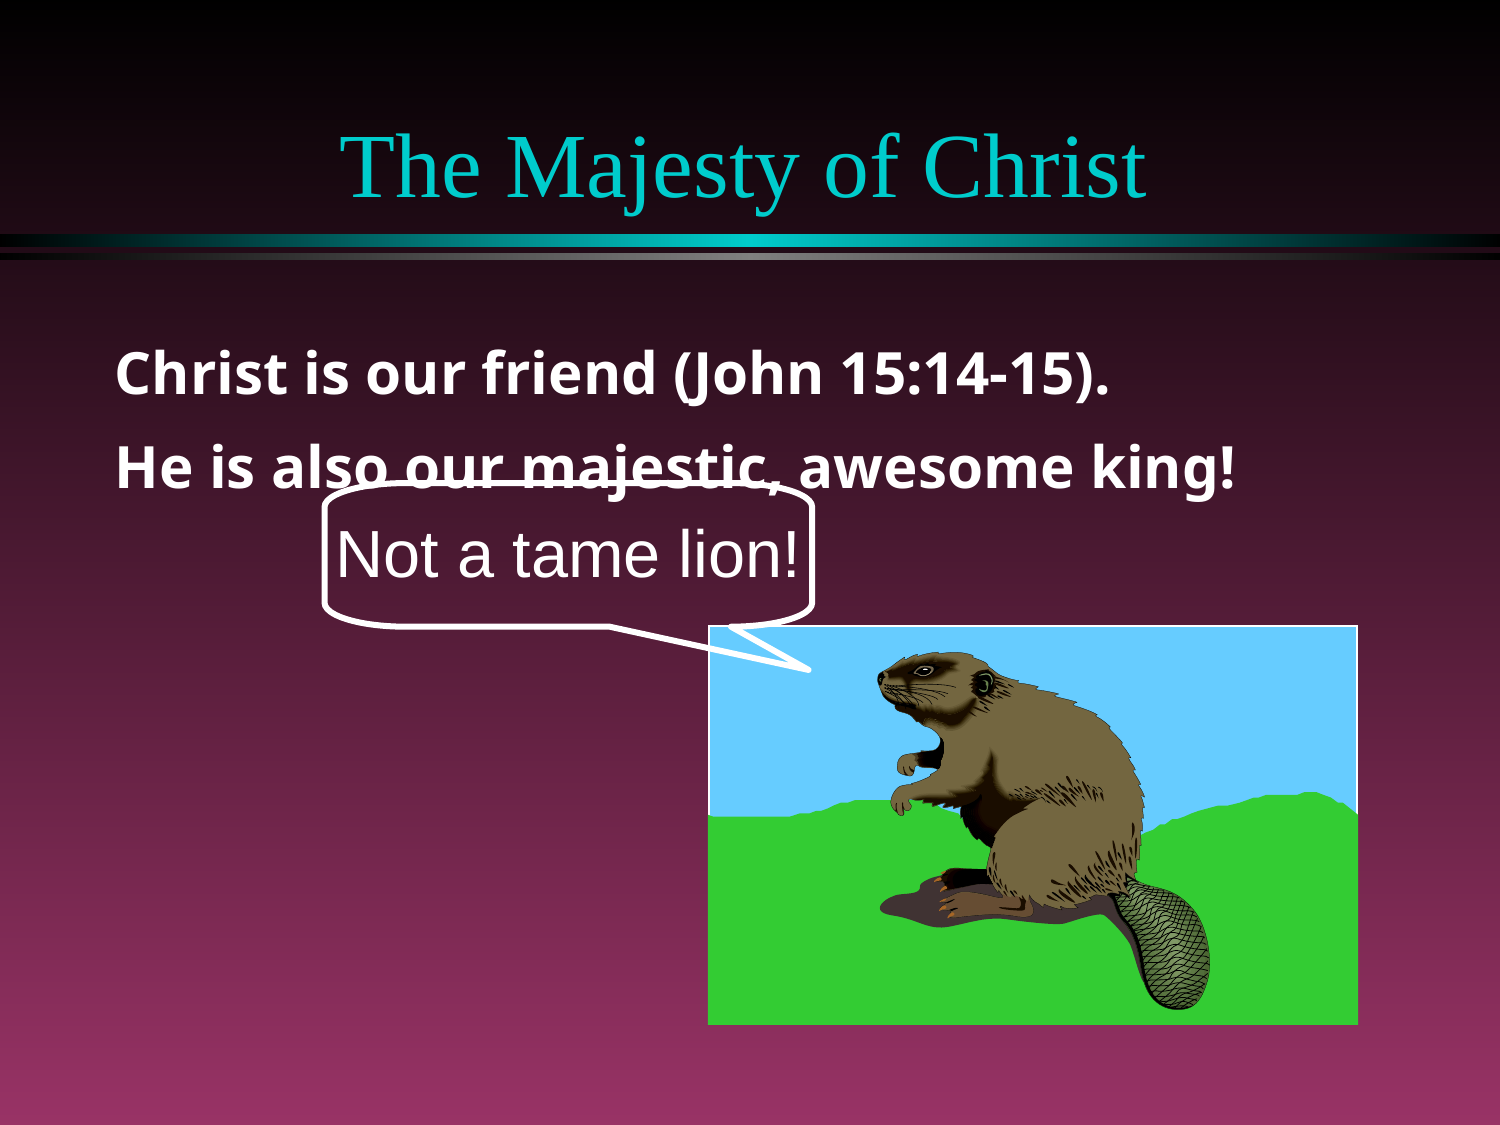

# The Majesty of Christ
Christ is our friend (John 15:14-15).
He is also our majestic, awesome king!
Not a tame lion!